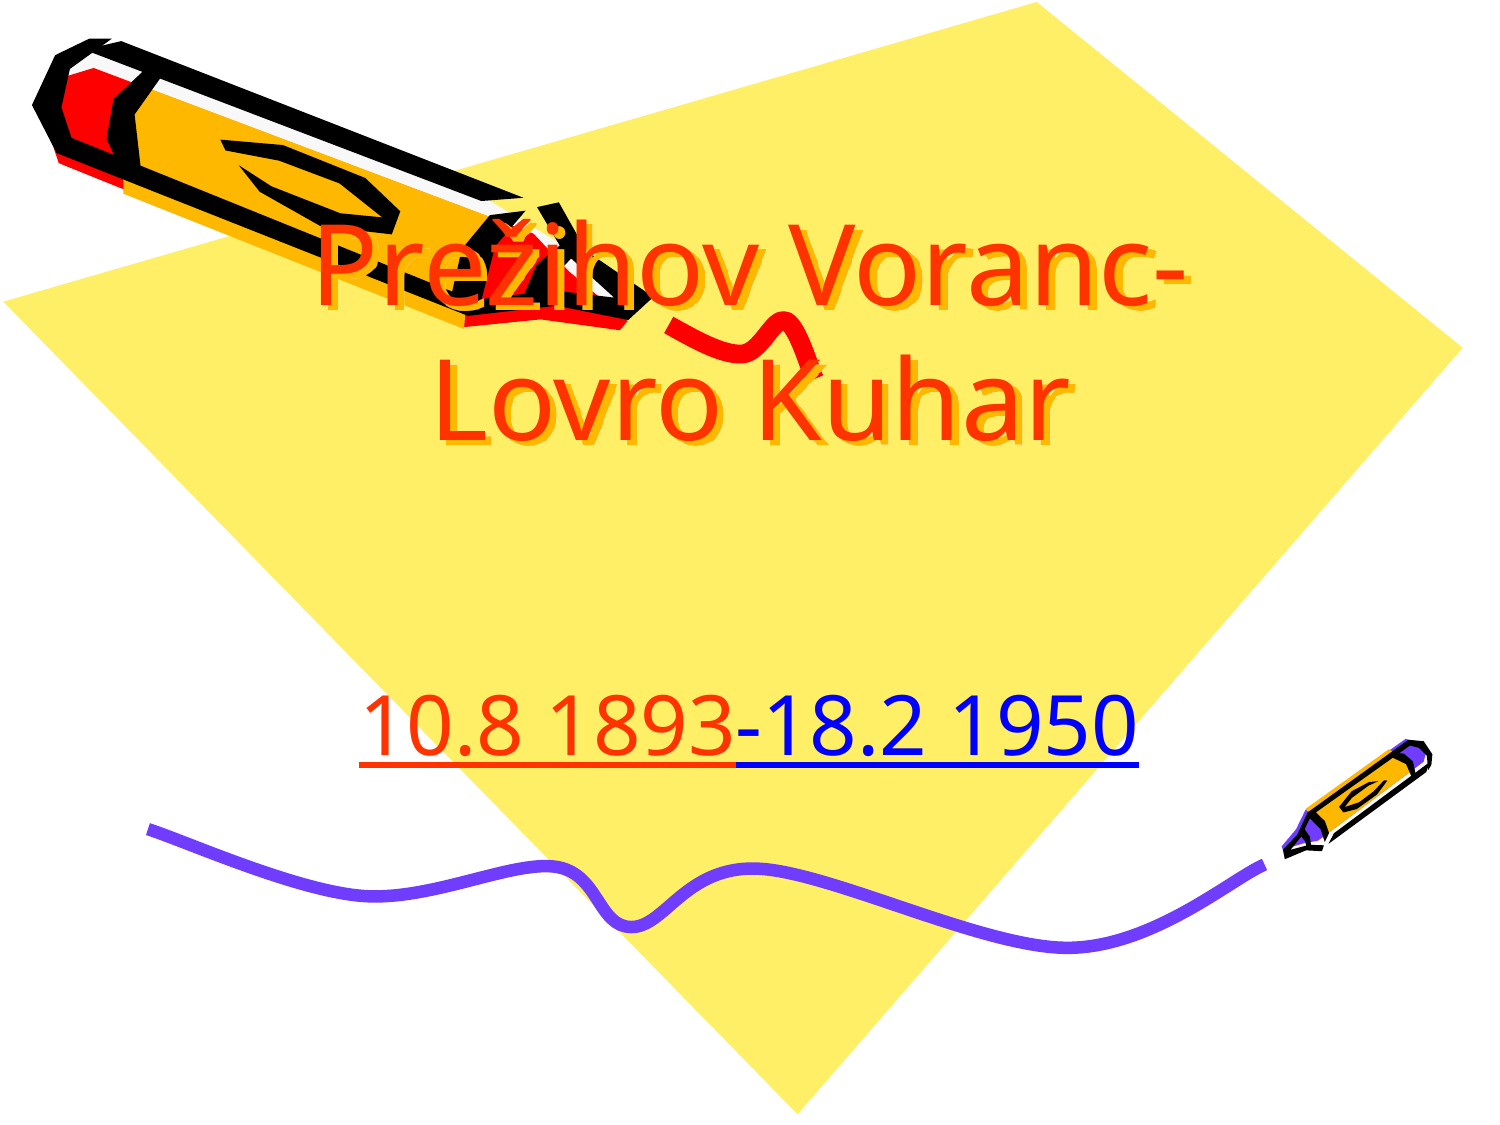

# Prežihov Voranc- Lovro Kuhar
10.8 1893-18.2 1950